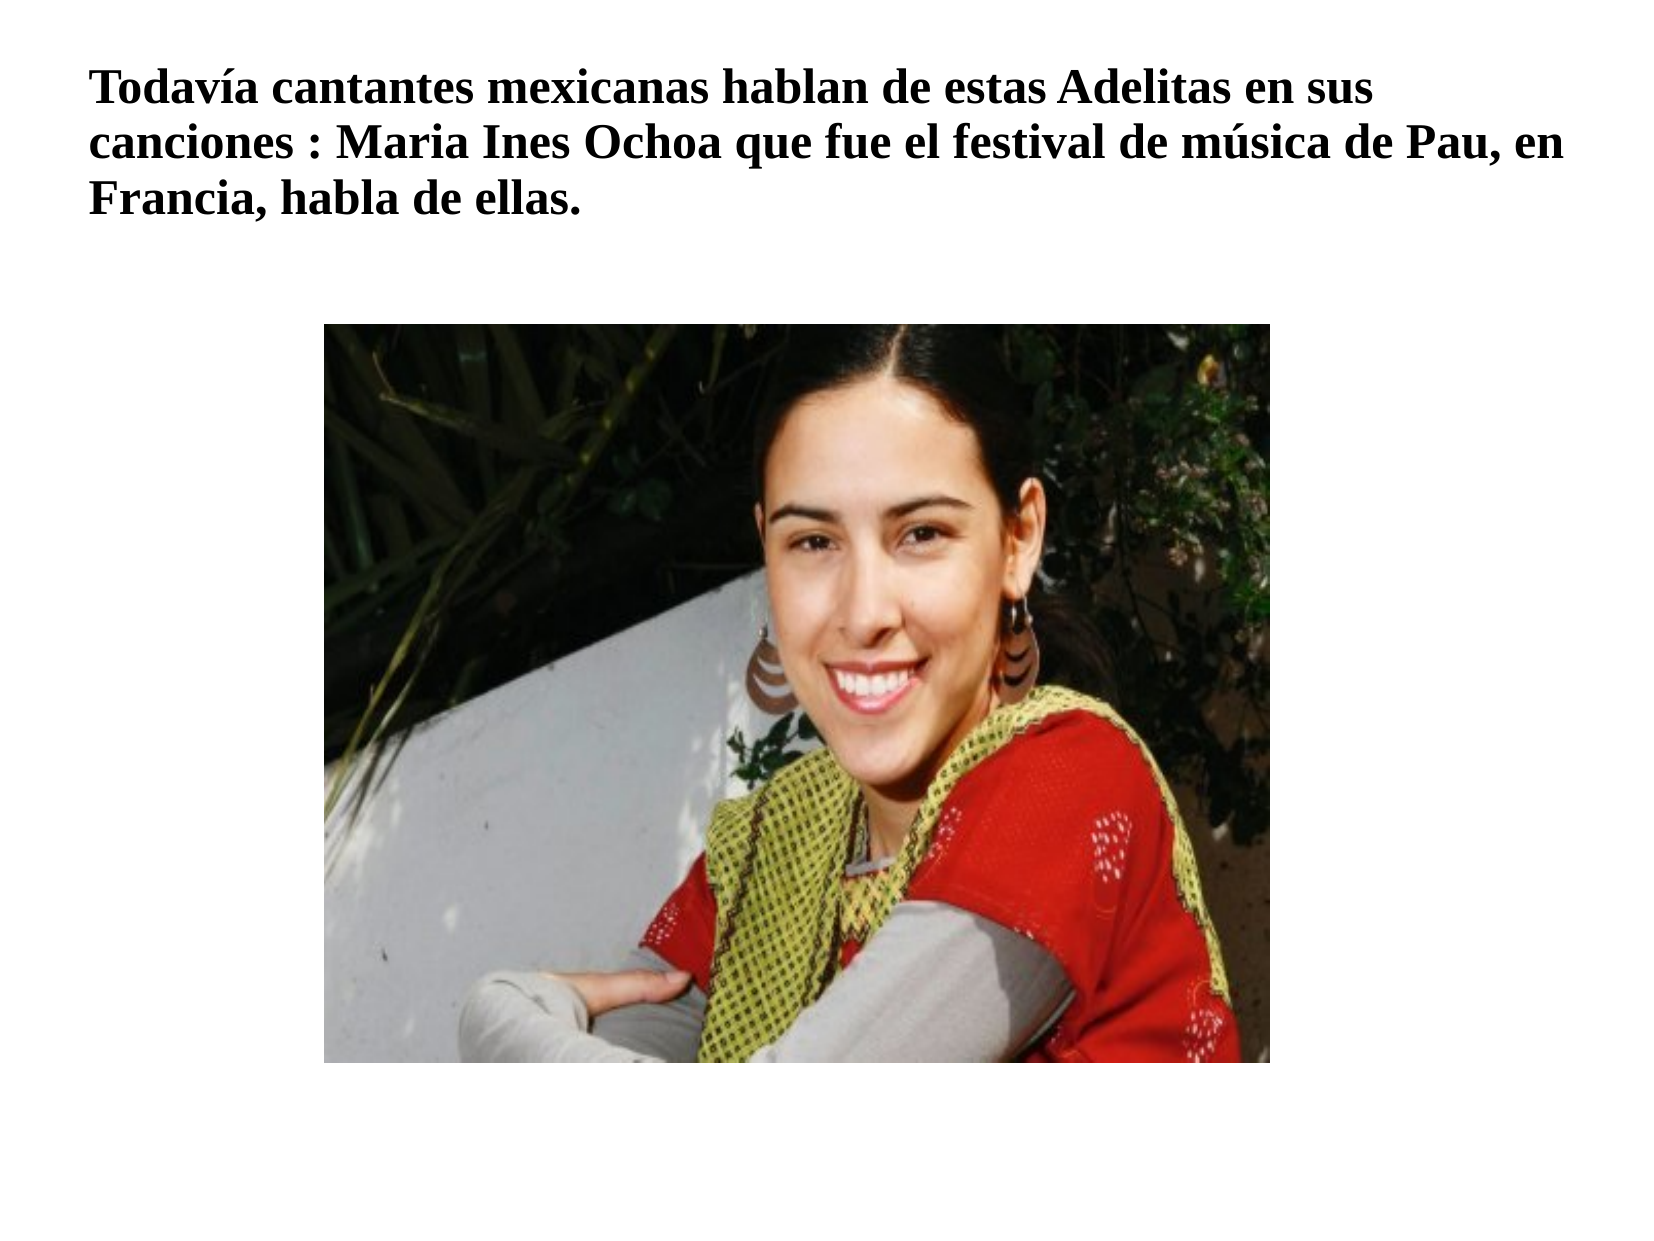

# Todavía cantantes mexicanas hablan de estas Adelitas en sus canciones : Maria Ines Ochoa que fue el festival de música de Pau, en Francia, habla de ellas.